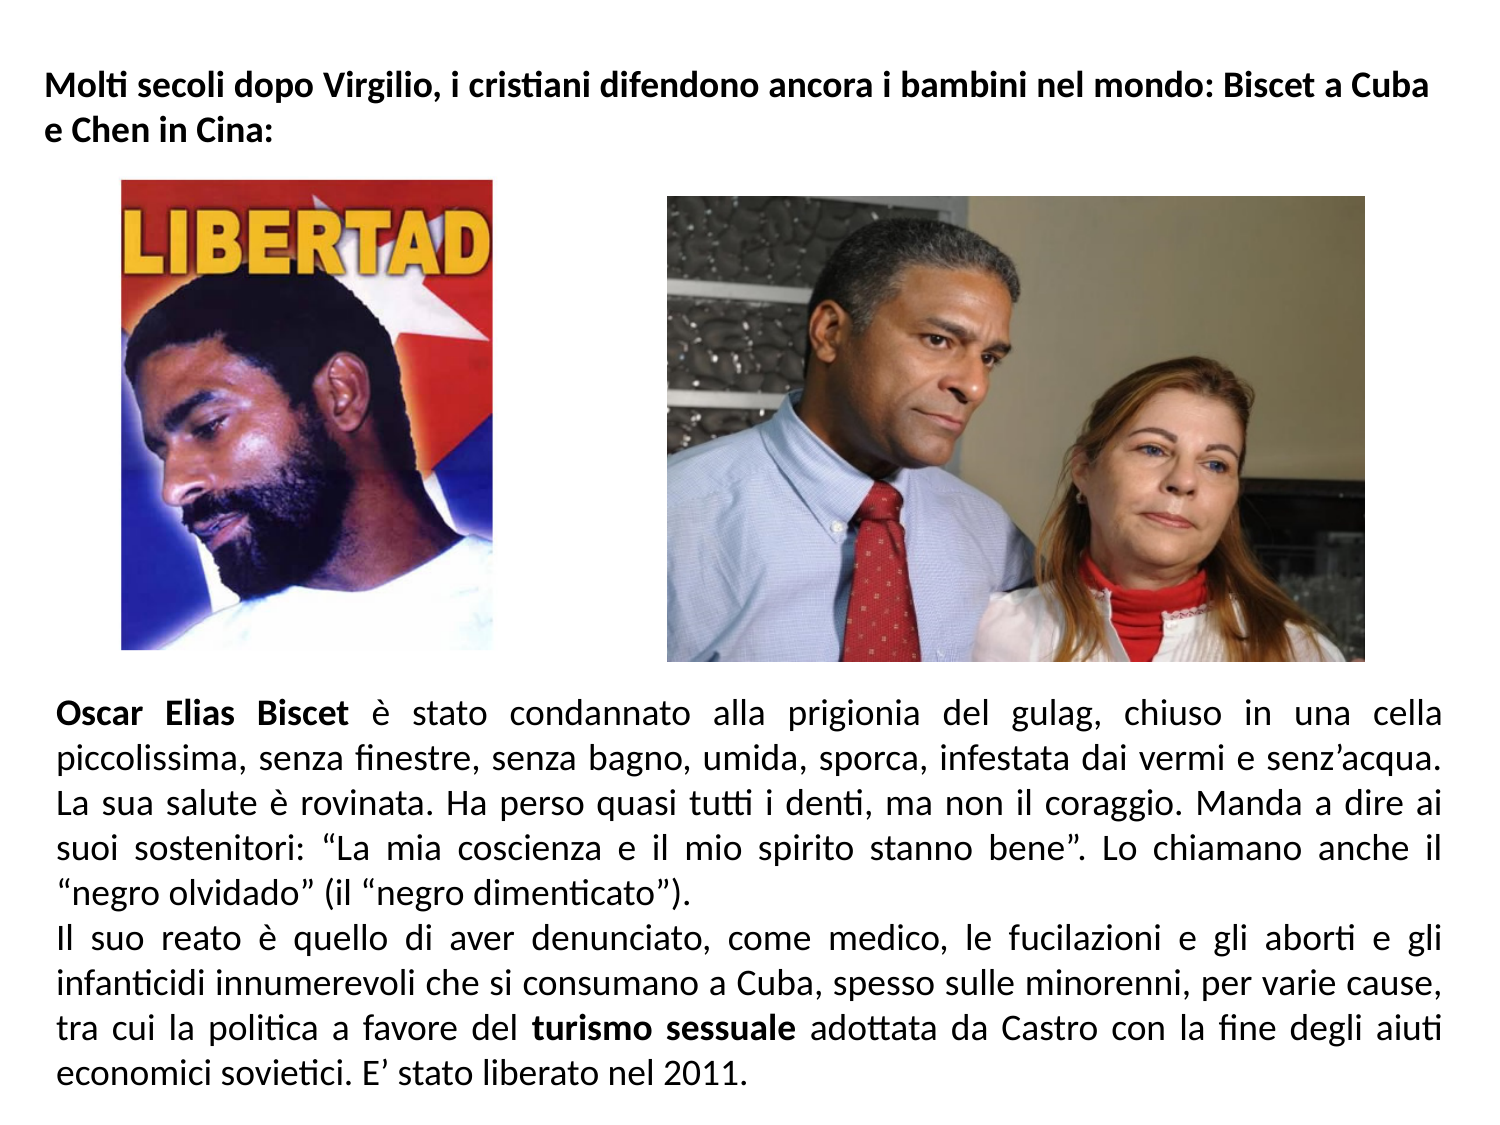

Molti secoli dopo Virgilio, i cristiani difendono ancora i bambini nel mondo: Biscet a Cuba e Chen in Cina:
Oscar Elias Biscet è stato condannato alla prigionia del gulag, chiuso in una cella piccolissima, senza finestre, senza bagno, umida, sporca, infestata dai vermi e senz’acqua. La sua salute è rovinata. Ha perso quasi tutti i denti, ma non il coraggio. Manda a dire ai suoi sostenitori: “La mia coscienza e il mio spirito stanno bene”. Lo chiamano anche il “negro olvidado” (il “negro dimenticato”).
Il suo reato è quello di aver denunciato, come medico, le fucilazioni e gli aborti e gli infanticidi innumerevoli che si consumano a Cuba, spesso sulle minorenni, per varie cause, tra cui la politica a favore del turismo sessuale adottata da Castro con la fine degli aiuti economici sovietici. E’ stato liberato nel 2011.